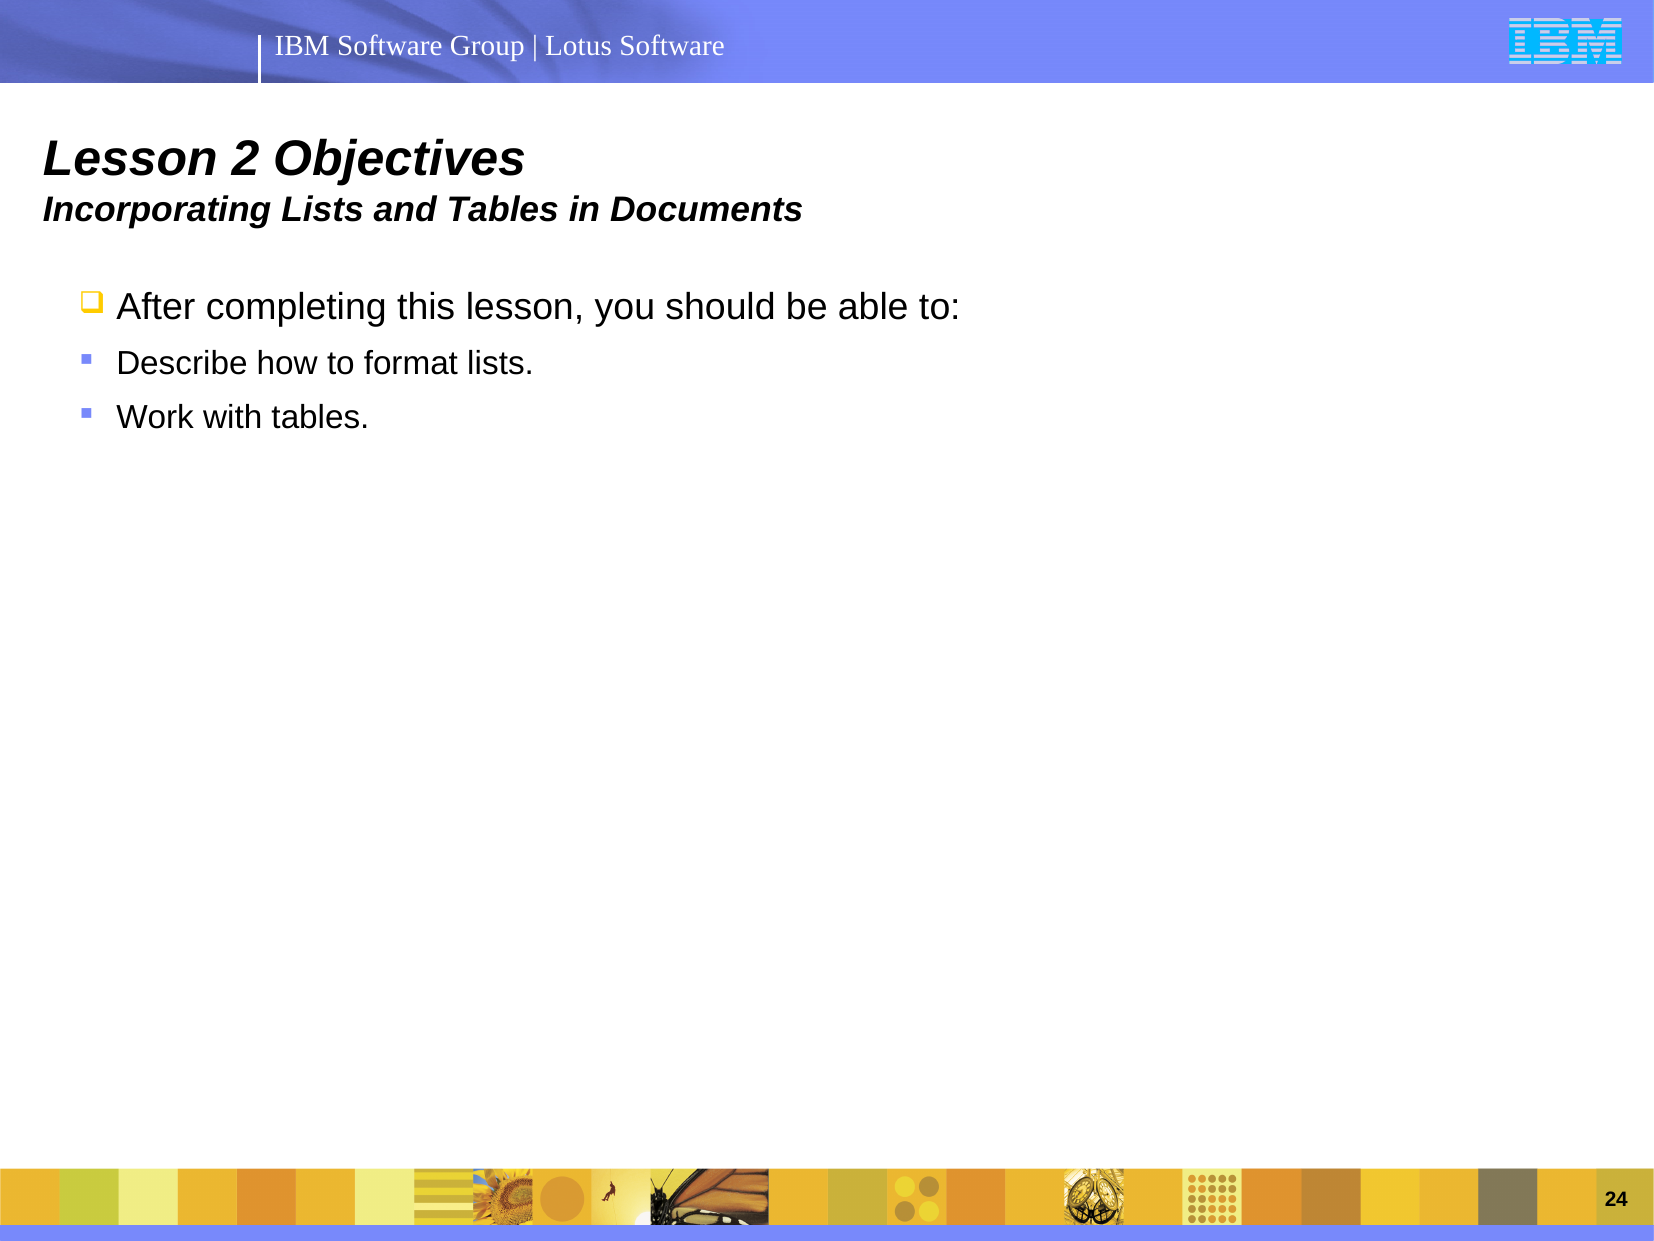

# Lesson 2 Objectives Incorporating Lists and Tables in Documents
After completing this lesson, you should be able to:
Describe how to format lists.
Work with tables.
24